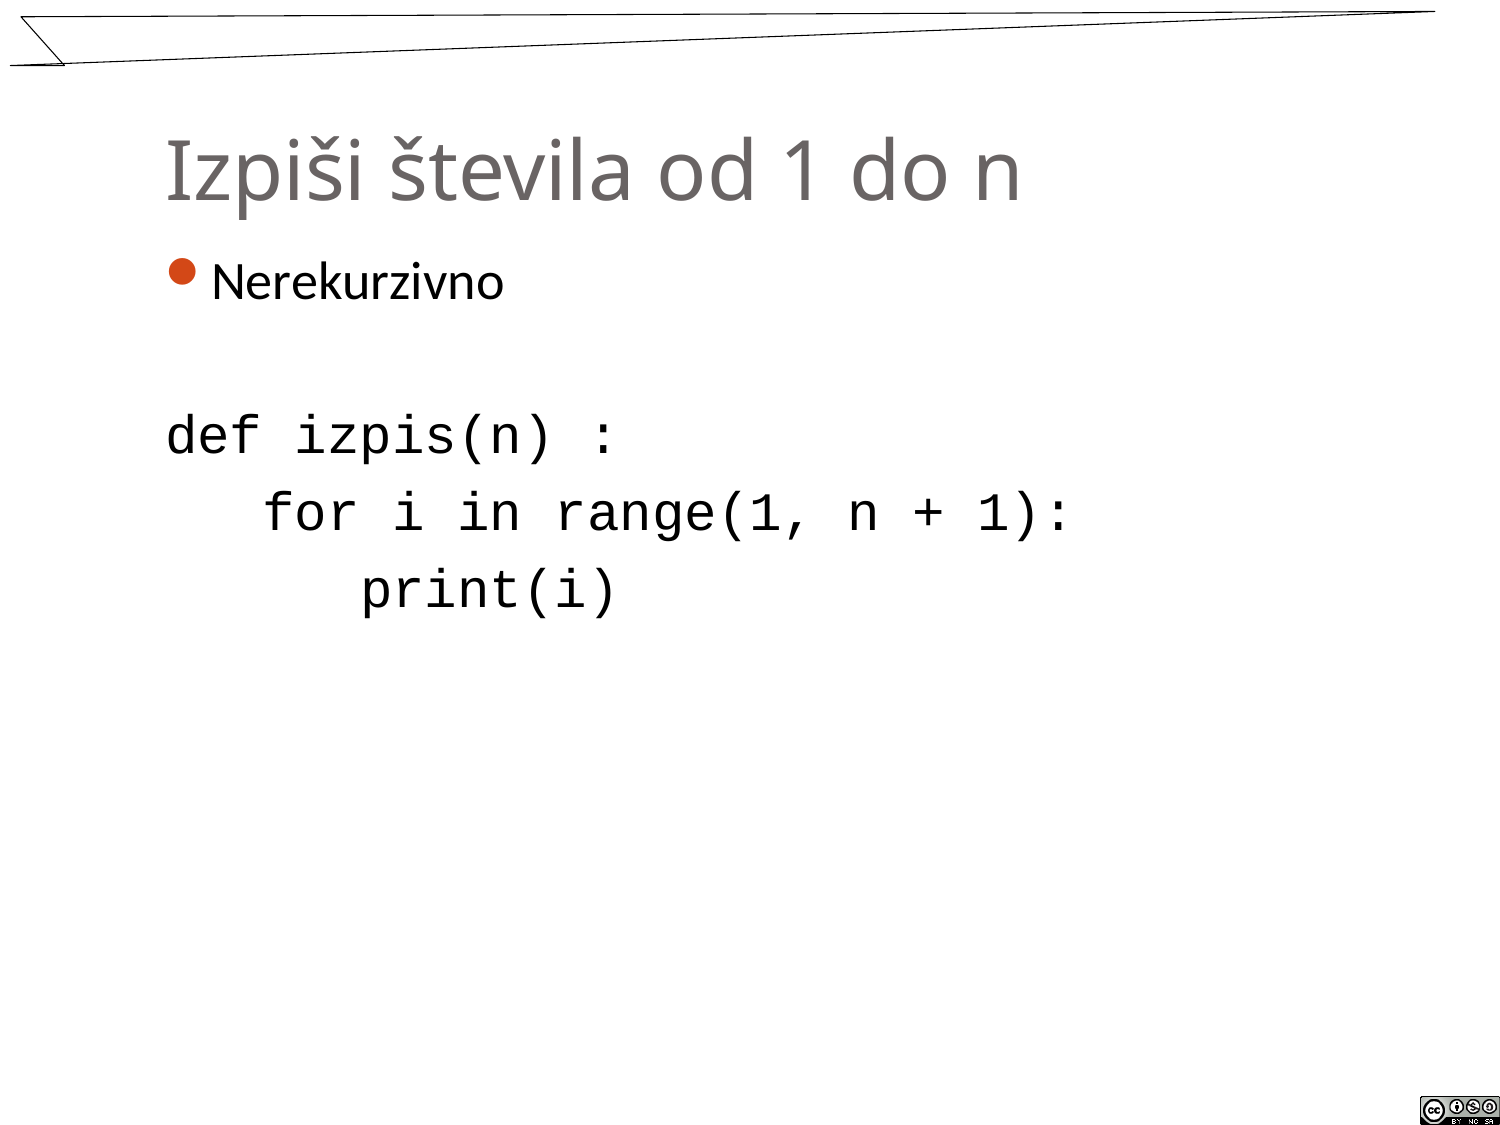

# Izpiši števila od 1 do n
Nerekurzivno
def izpis(n) :
 for i in range(1, n + 1):
 print(i)